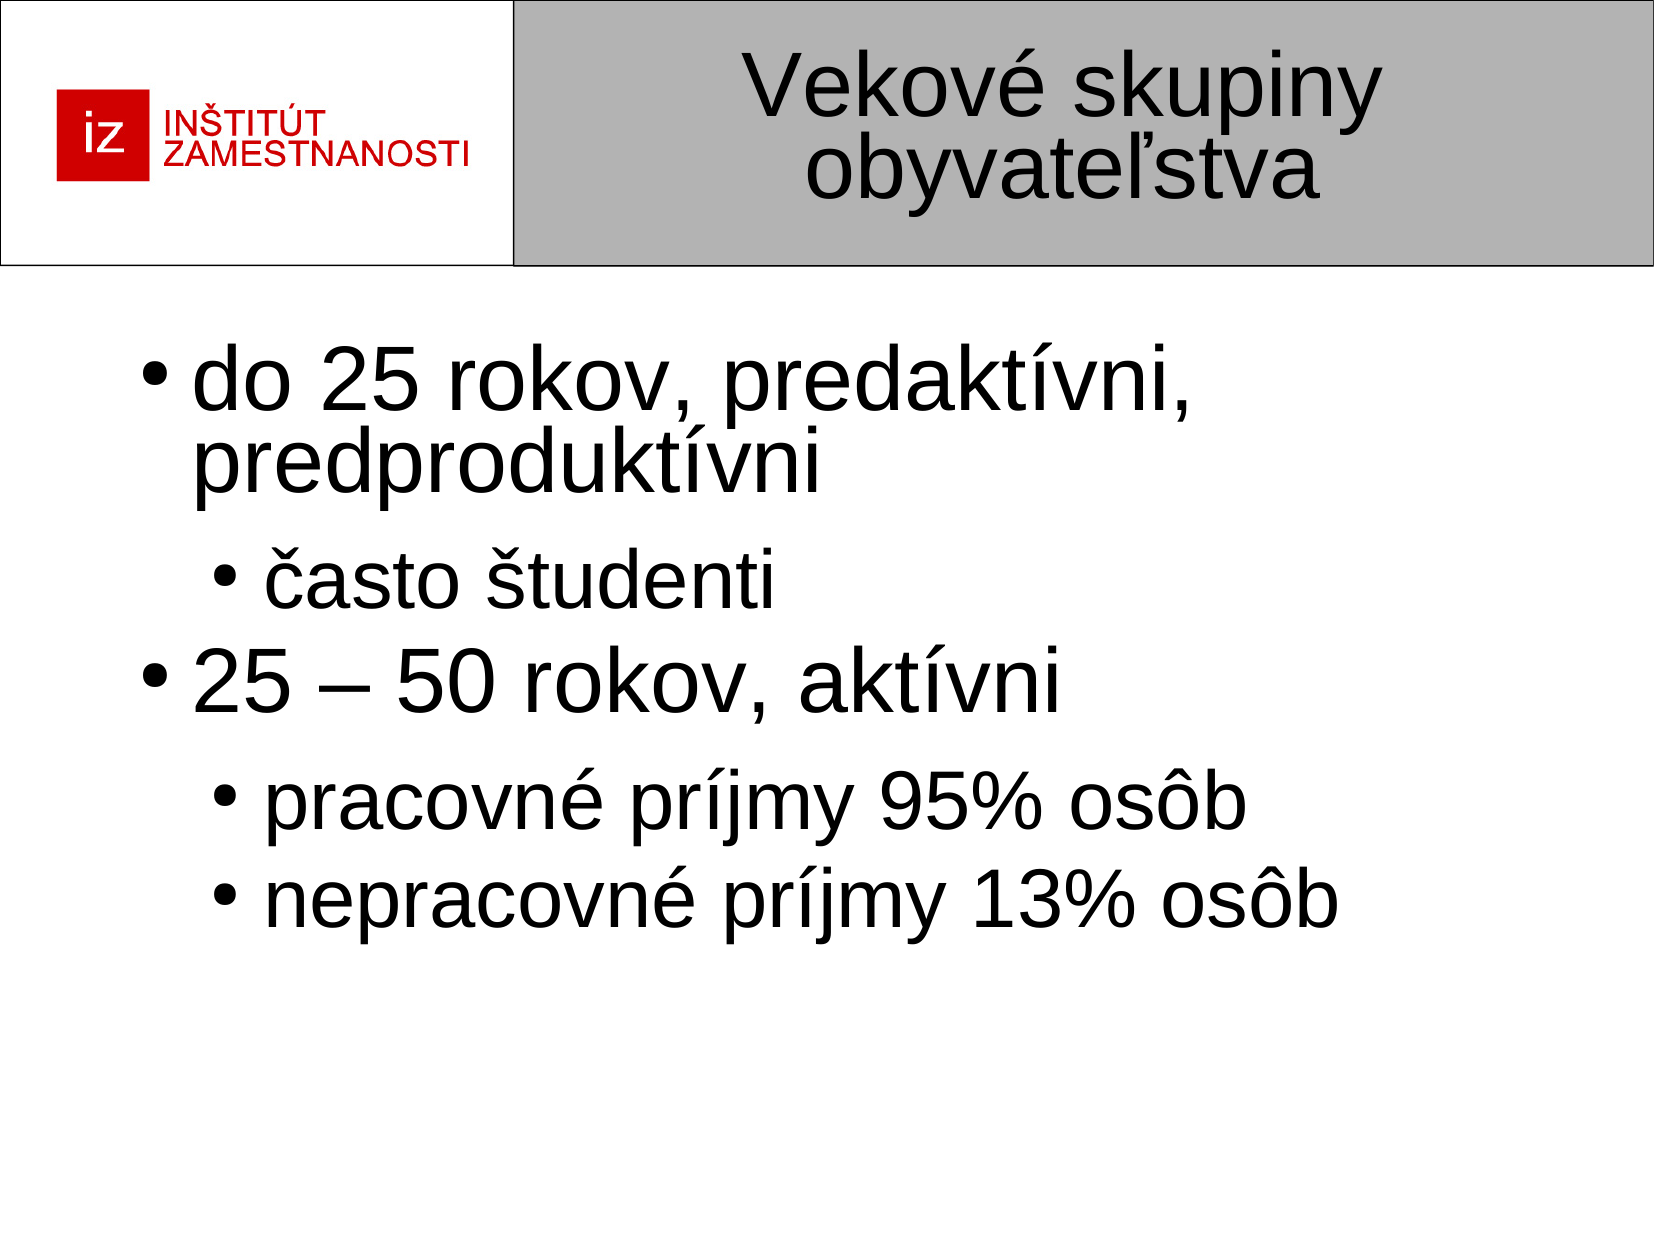

# Vekové skupiny obyvateľstva
do 25 rokov, predaktívni, predproduktívni
často študenti
25 – 50 rokov, aktívni
pracovné príjmy 95% osôb
nepracovné príjmy 13% osôb